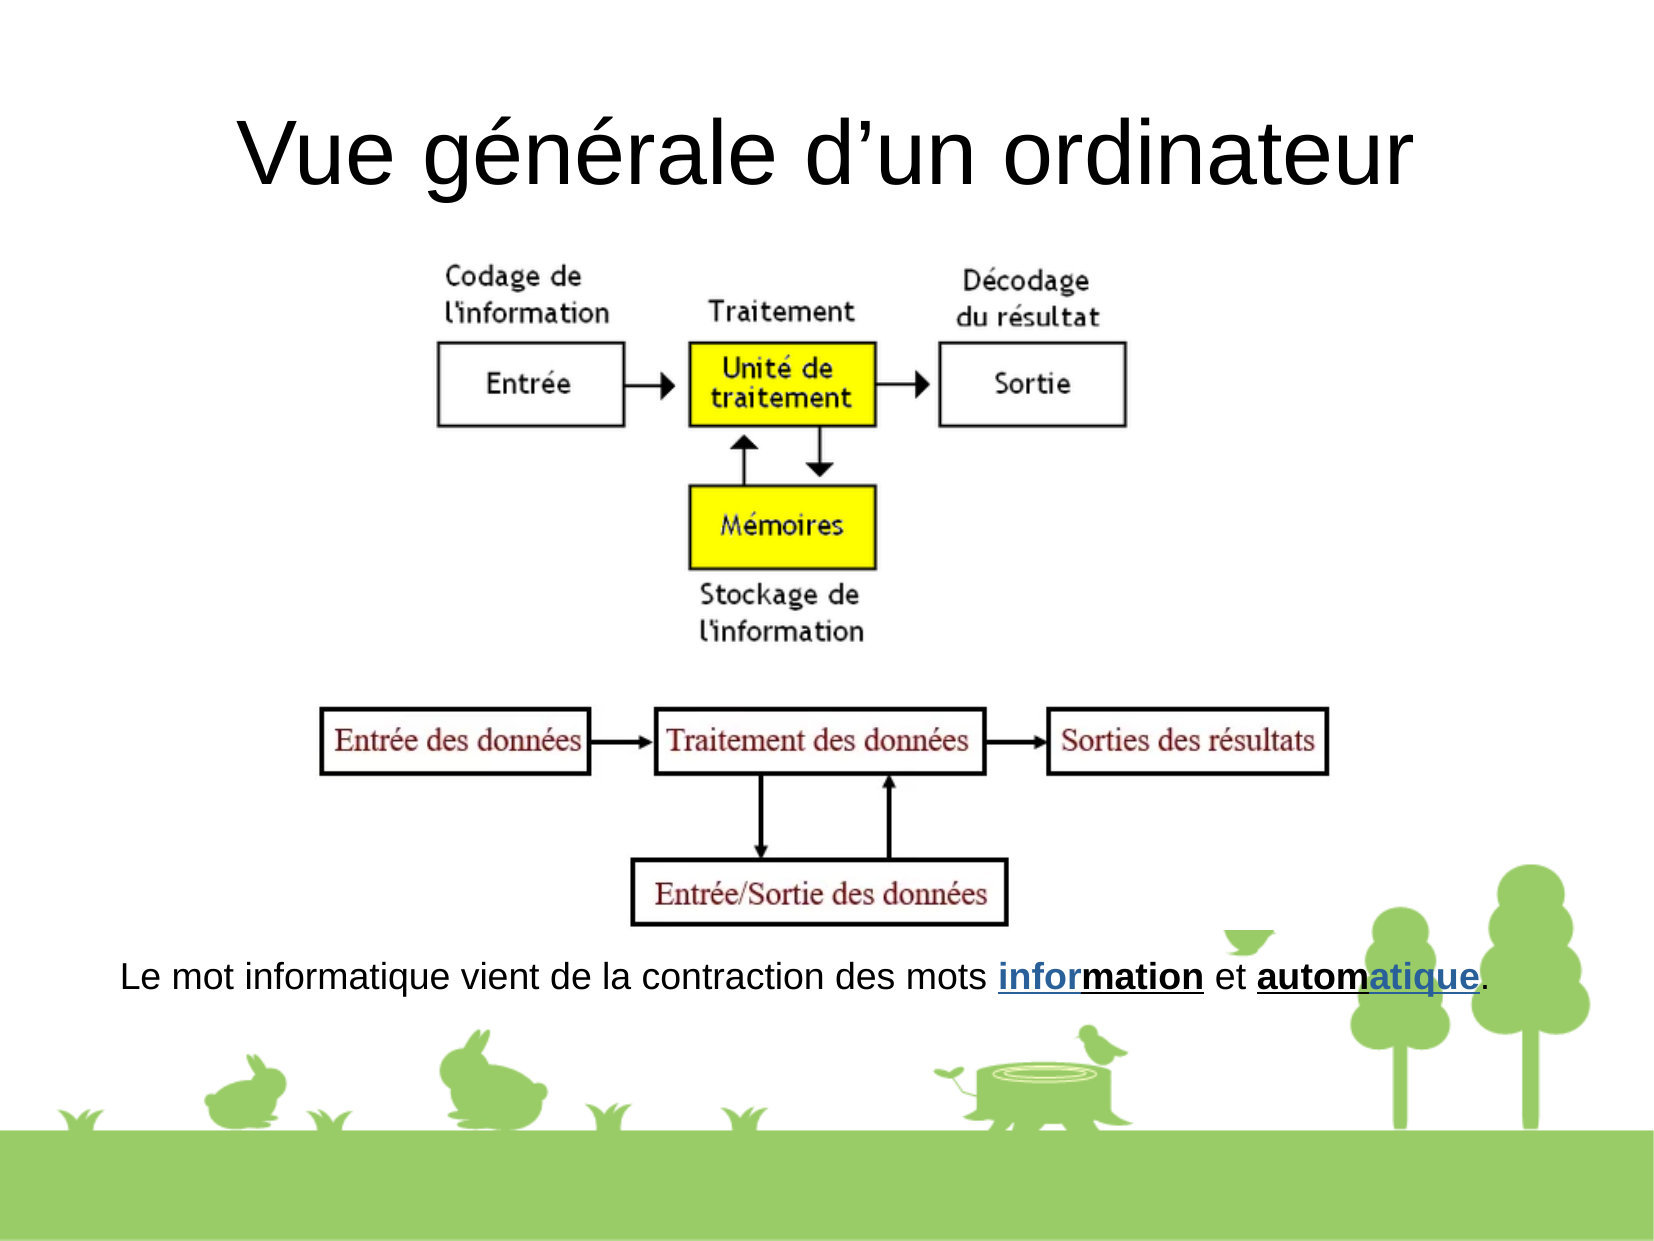

# Vue générale d’un ordinateur
Le mot informatique vient de la contraction des mots information et automatique.